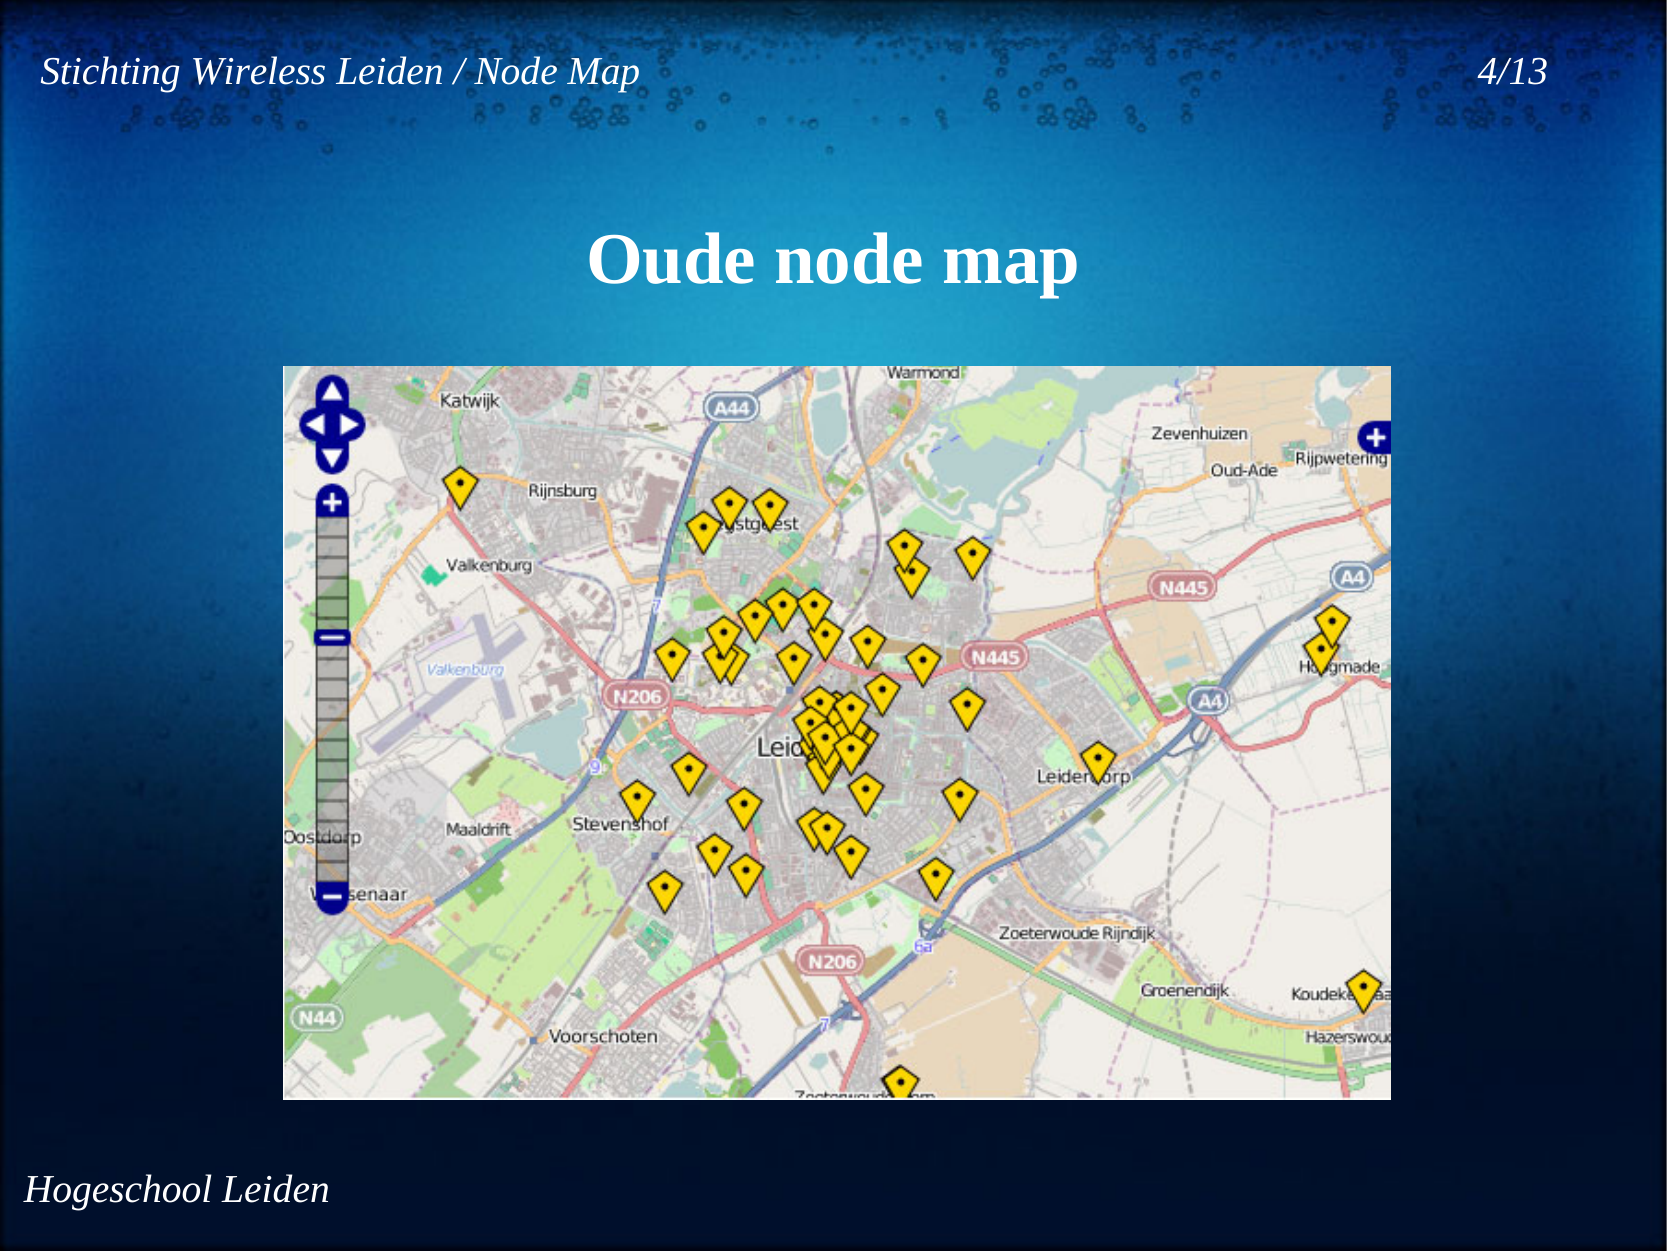

# Stichting Wireless Leiden / Node Map                                                                                    4/13
Oude node map
Hogeschool Leiden